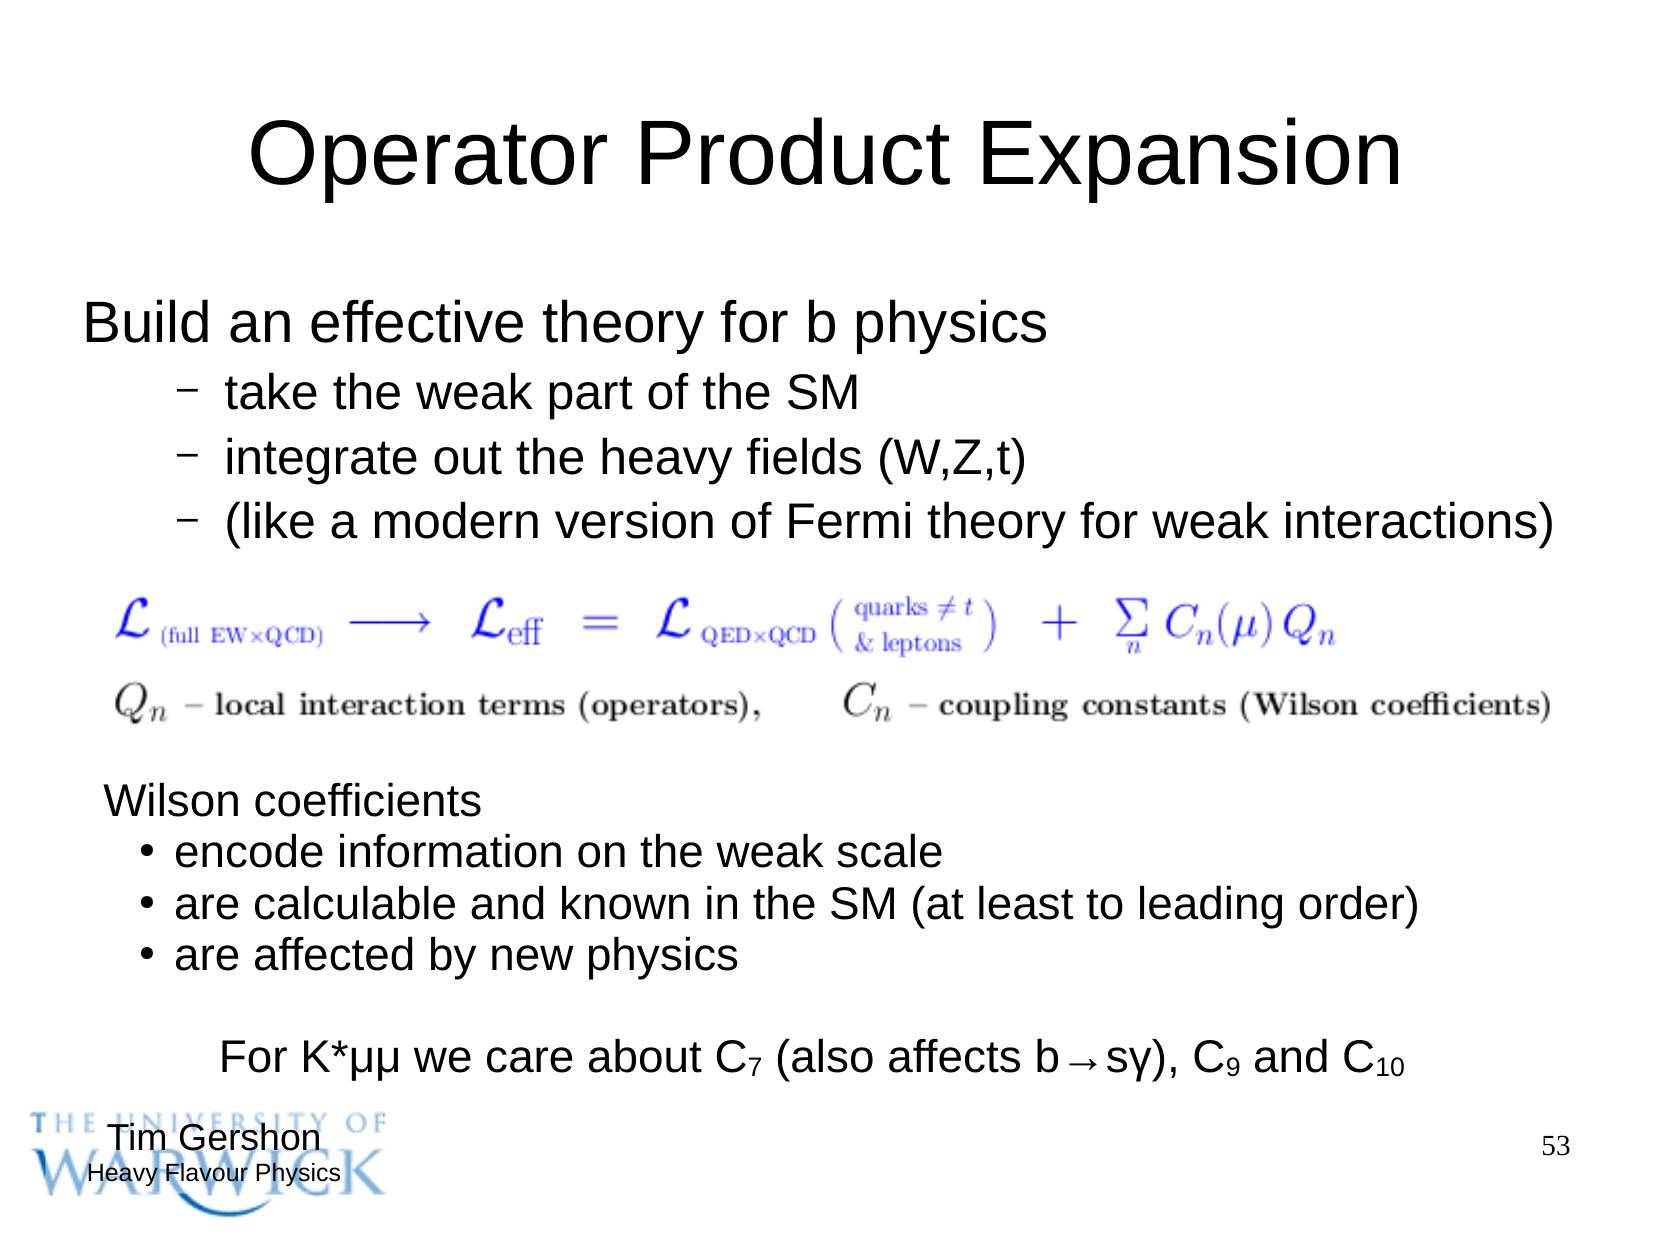

# Operator Product Expansion
Build an effective theory for b physics
take the weak part of the SM
integrate out the heavy fields (W,Z,t)
(like a modern version of Fermi theory for weak interactions)
Wilson coefficients
encode information on the weak scale
are calculable and known in the SM (at least to leading order)
are affected by new physics
For K*μμ we care about C7 (also affects b→sγ), C9 and C10
Tim Gershon
B physics experiments
Tim Gershon
Heavy Flavour Physics
53